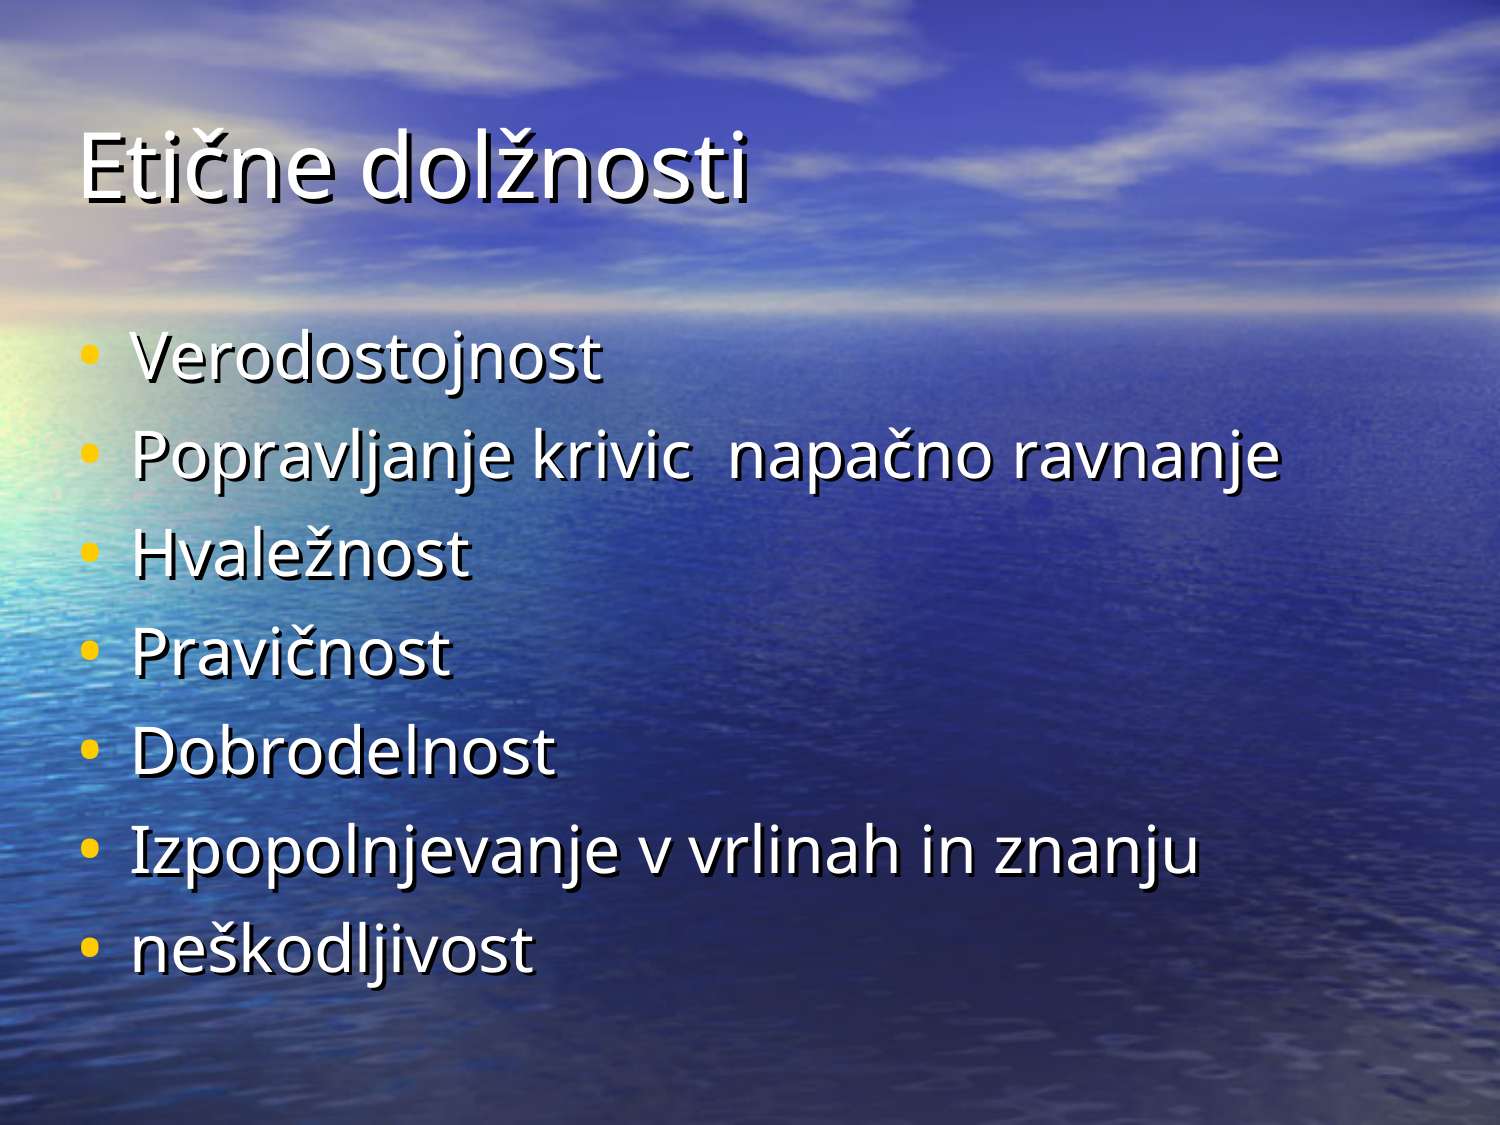

# Etične dolžnosti
Verodostojnost
Popravljanje krivic napačno ravnanje
Hvaležnost
Pravičnost
Dobrodelnost
Izpopolnjevanje v vrlinah in znanju
neškodljivost